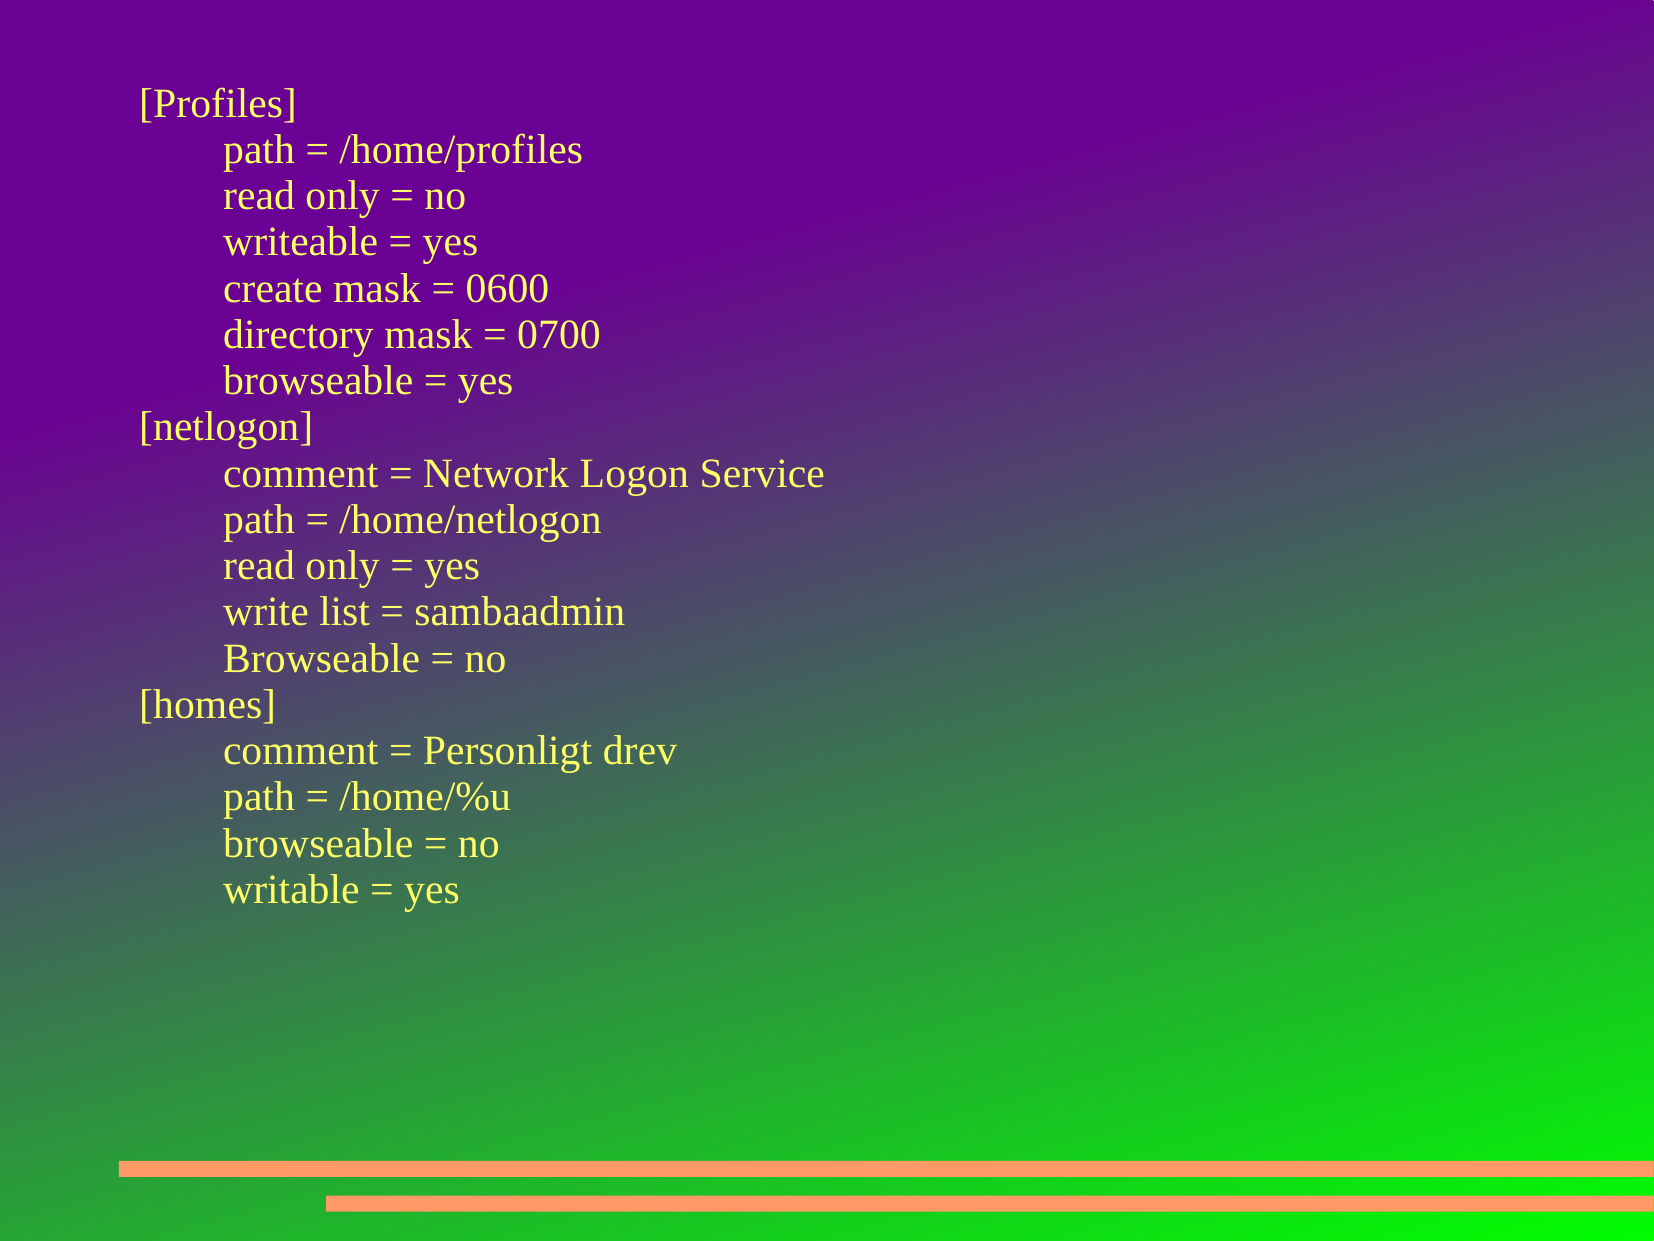

# [Profiles]
 path = /home/profiles
 read only = no
 writeable = yes
 create mask = 0600
 directory mask = 0700
 browseable = yes
[netlogon]
 comment = Network Logon Service
 path = /home/netlogon
 read only = yes
 write list = sambaadmin
 Browseable = no
[homes]
 comment = Personligt drev
 path = /home/%u
 browseable = no
 writable = yes